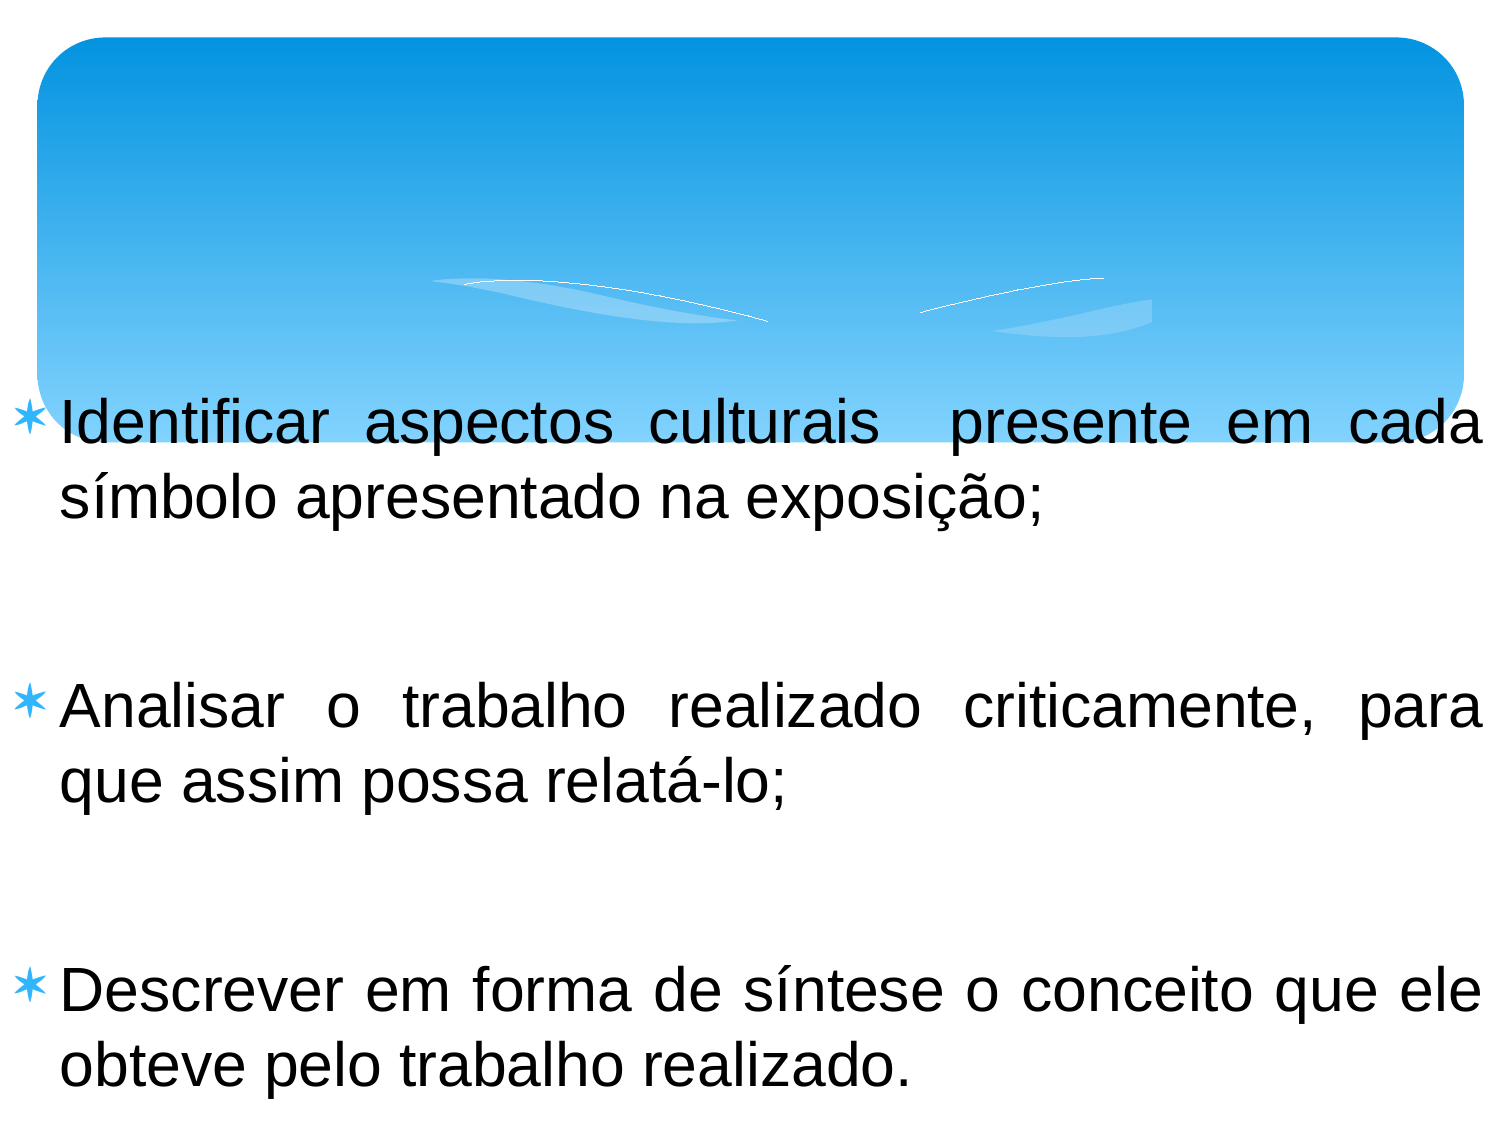

# Identificar aspectos culturais presente em cada símbolo apresentado na exposição;
Analisar o trabalho realizado criticamente, para que assim possa relatá-lo;
Descrever em forma de síntese o conceito que ele obteve pelo trabalho realizado.